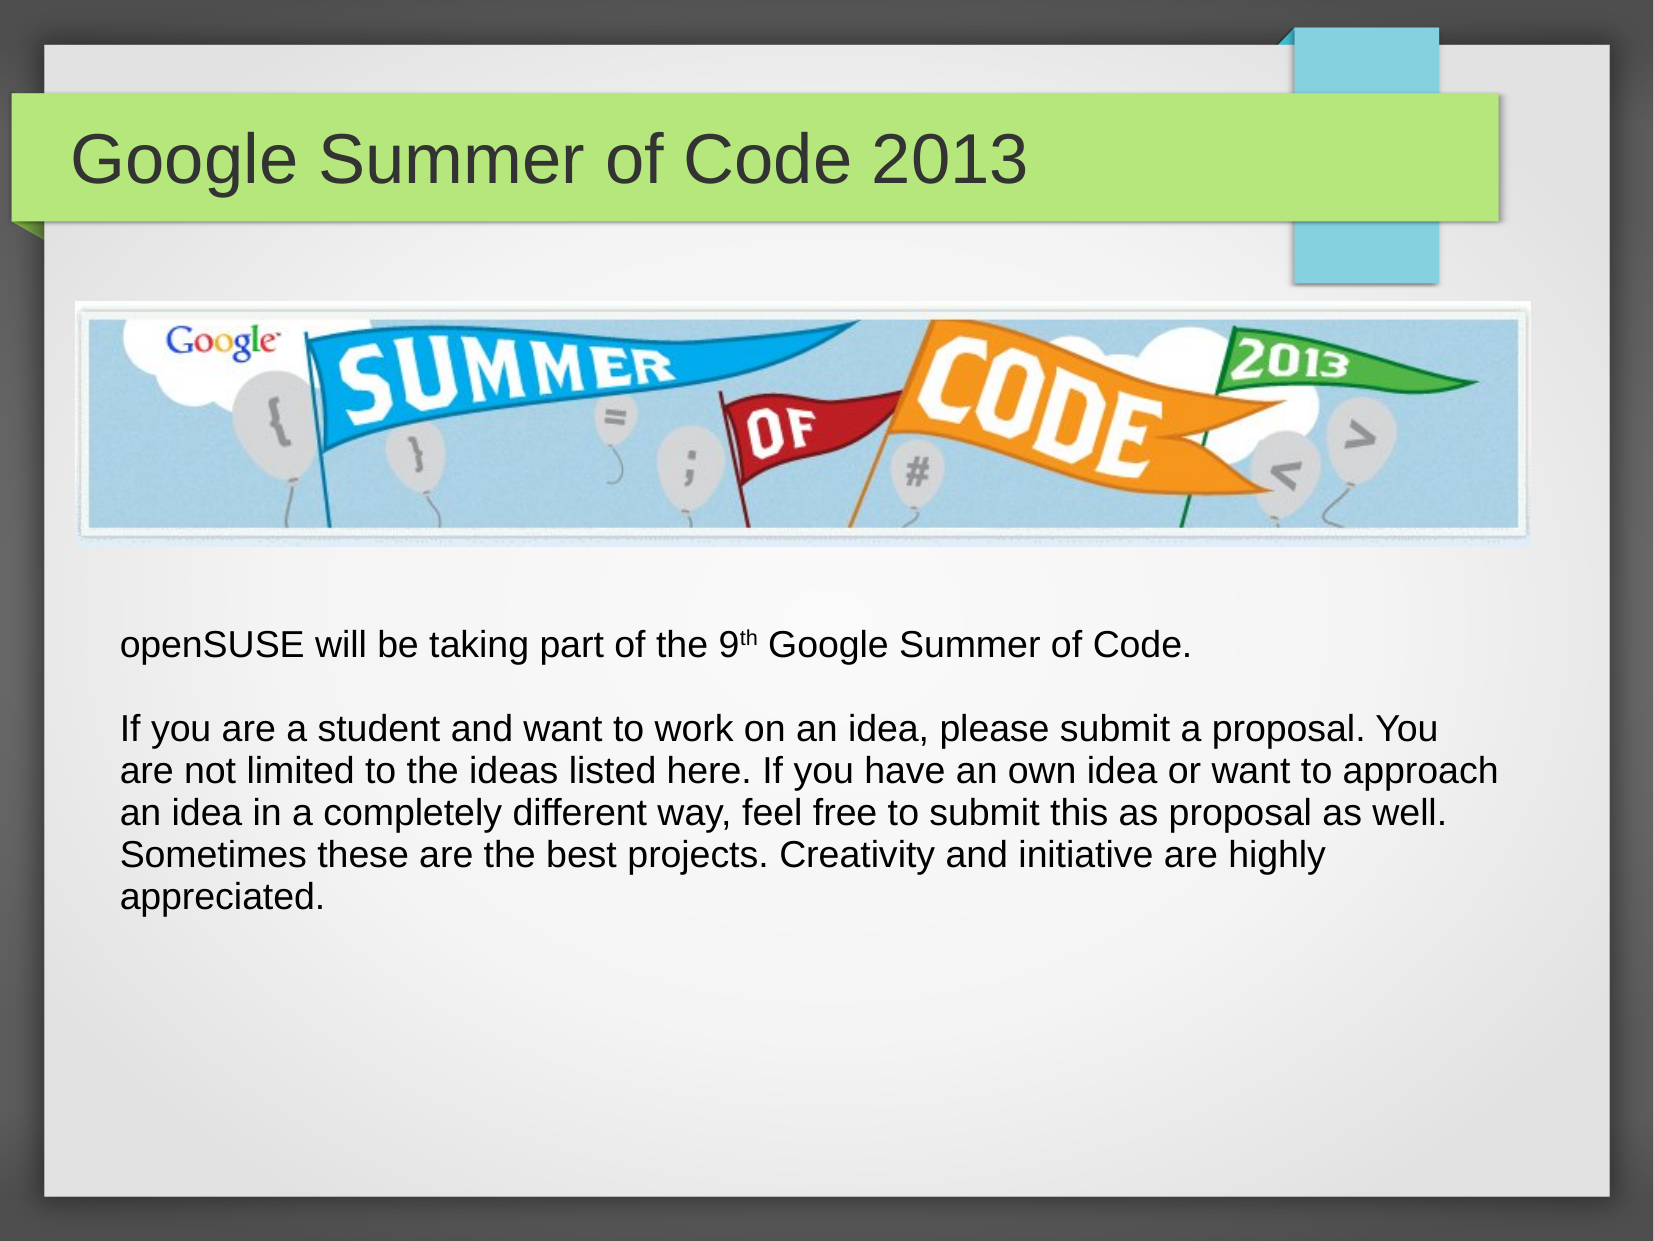

# Google Summer of Code 2013
openSUSE will be taking part of the 9th Google Summer of Code.
If you are a student and want to work on an idea, please submit a proposal. You are not limited to the ideas listed here. If you have an own idea or want to approach an idea in a completely different way, feel free to submit this as proposal as well. Sometimes these are the best projects. Creativity and initiative are highly appreciated.